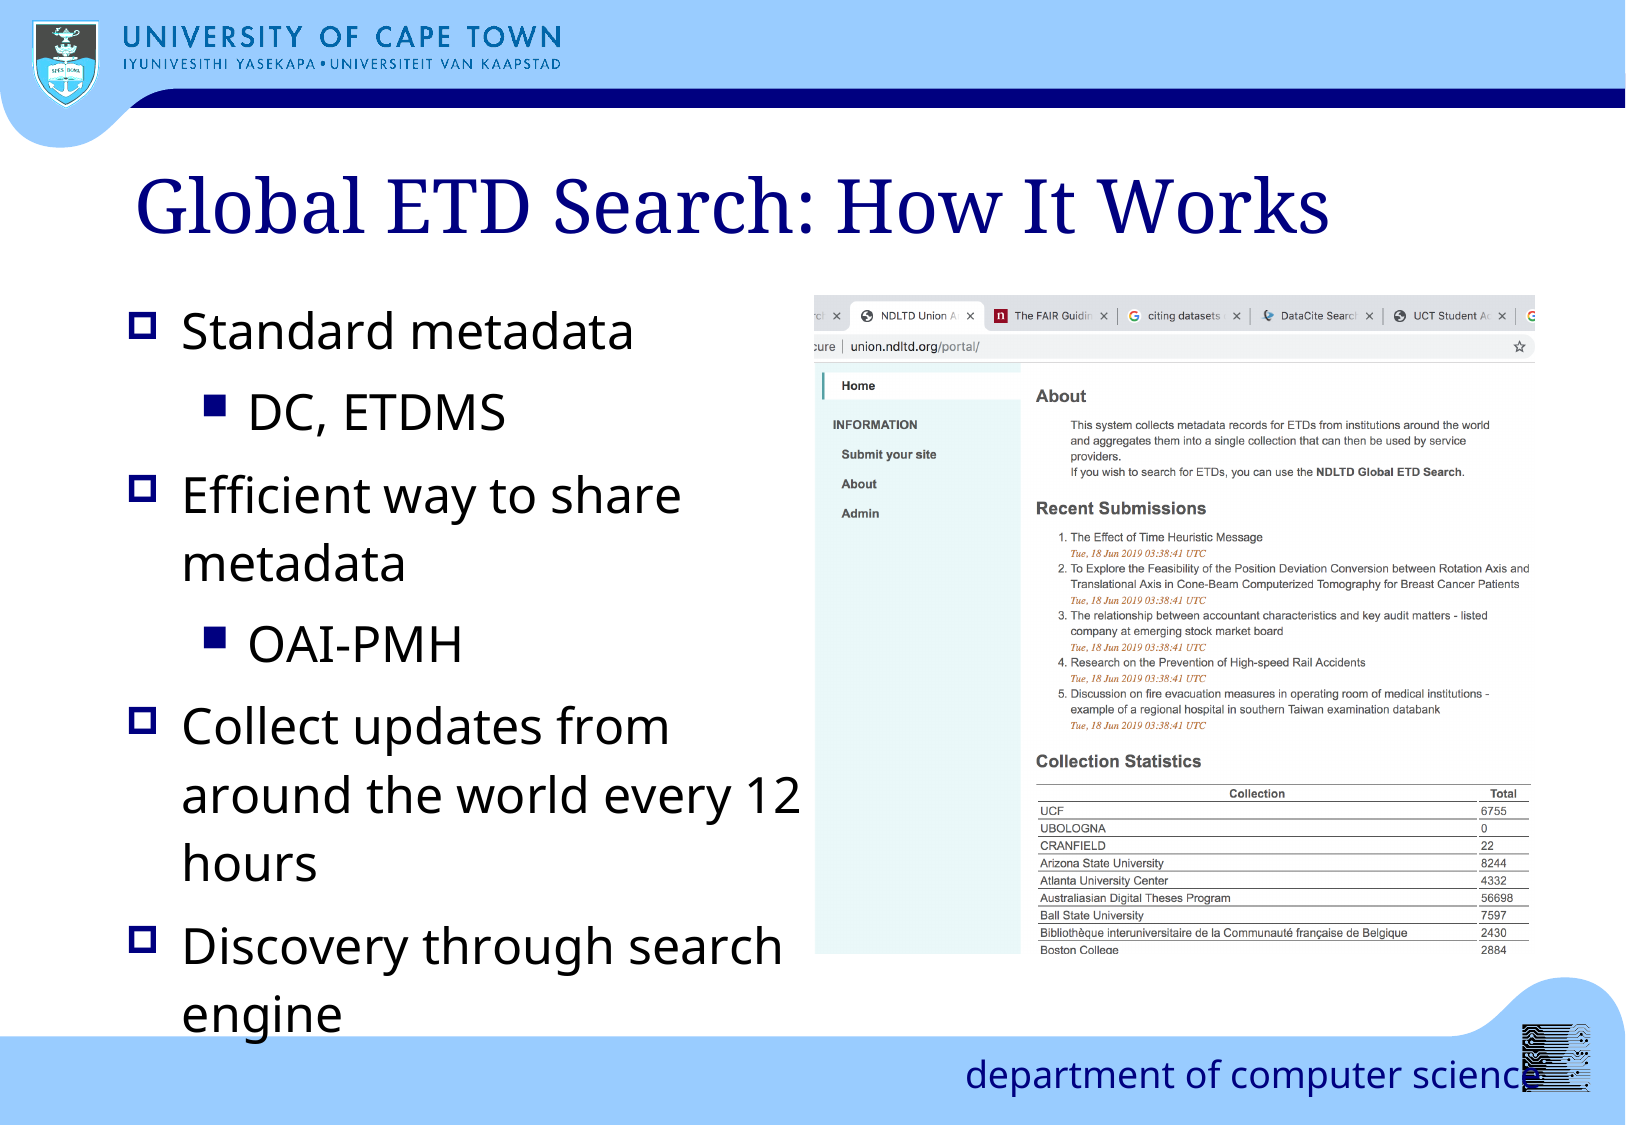

# Global ETD Search: How It Works
Standard metadata
DC, ETDMS
Efficient way to share metadata
OAI-PMH
Collect updates from around the world every 12 hours
Discovery through search engine